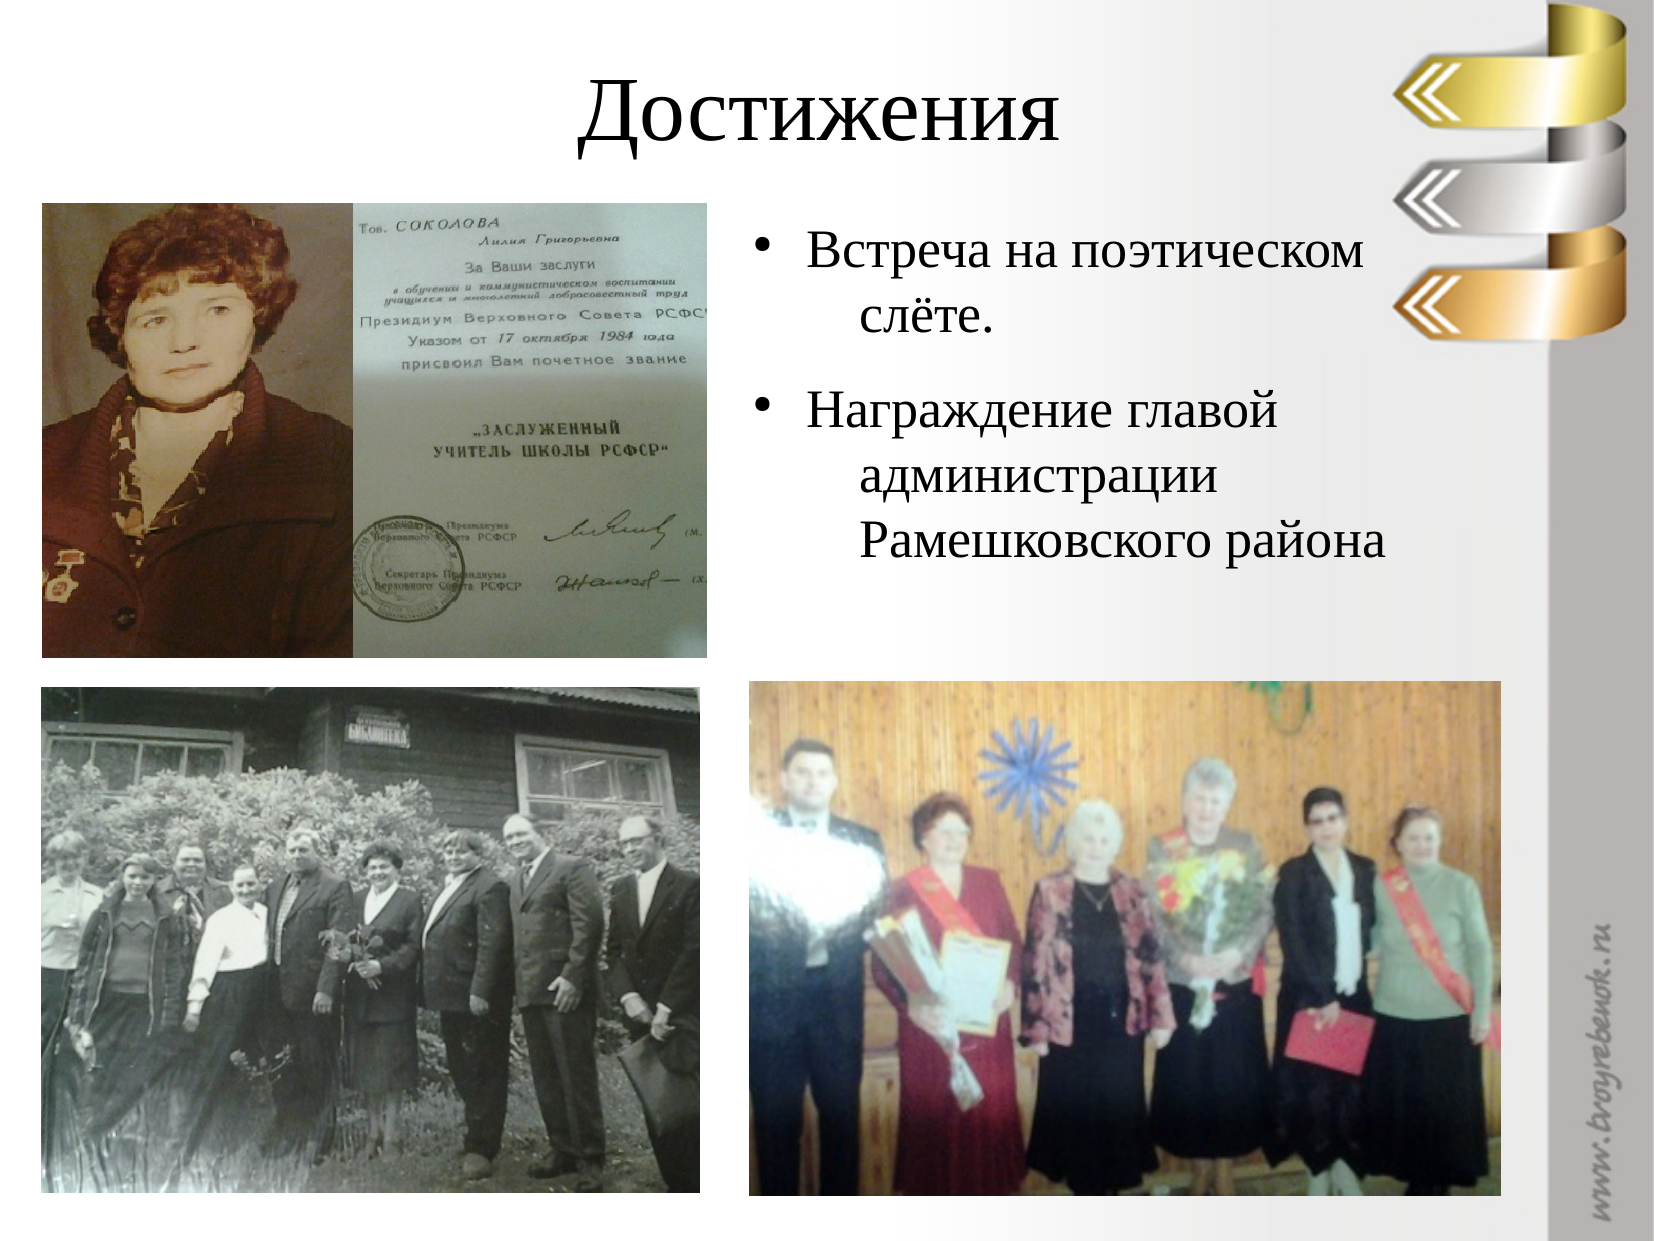

# Достижения
Встреча на поэтическом слёте.
Награждение главой администрации Рамешковского района